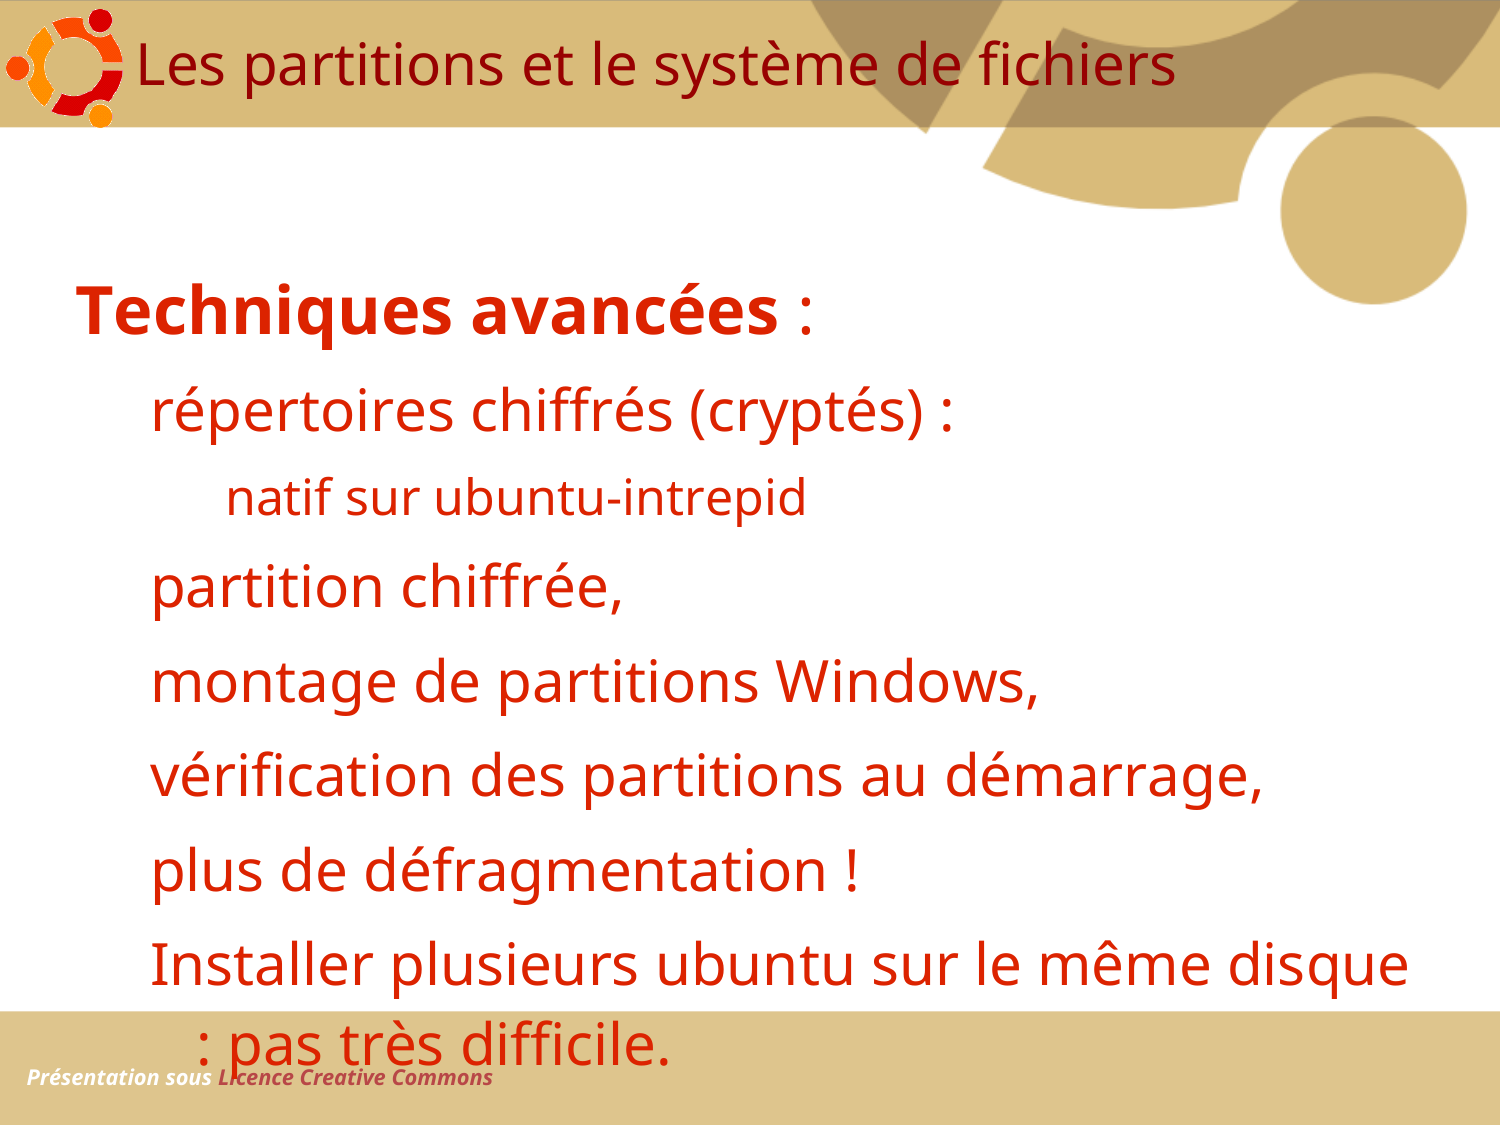

# Les partitions et le système de fichiers
Techniques avancées :
répertoires chiffrés (cryptés) :
natif sur ubuntu-intrepid
partition chiffrée,
montage de partitions Windows,
vérification des partitions au démarrage,
plus de défragmentation !
Installer plusieurs ubuntu sur le même disque : pas très difficile.